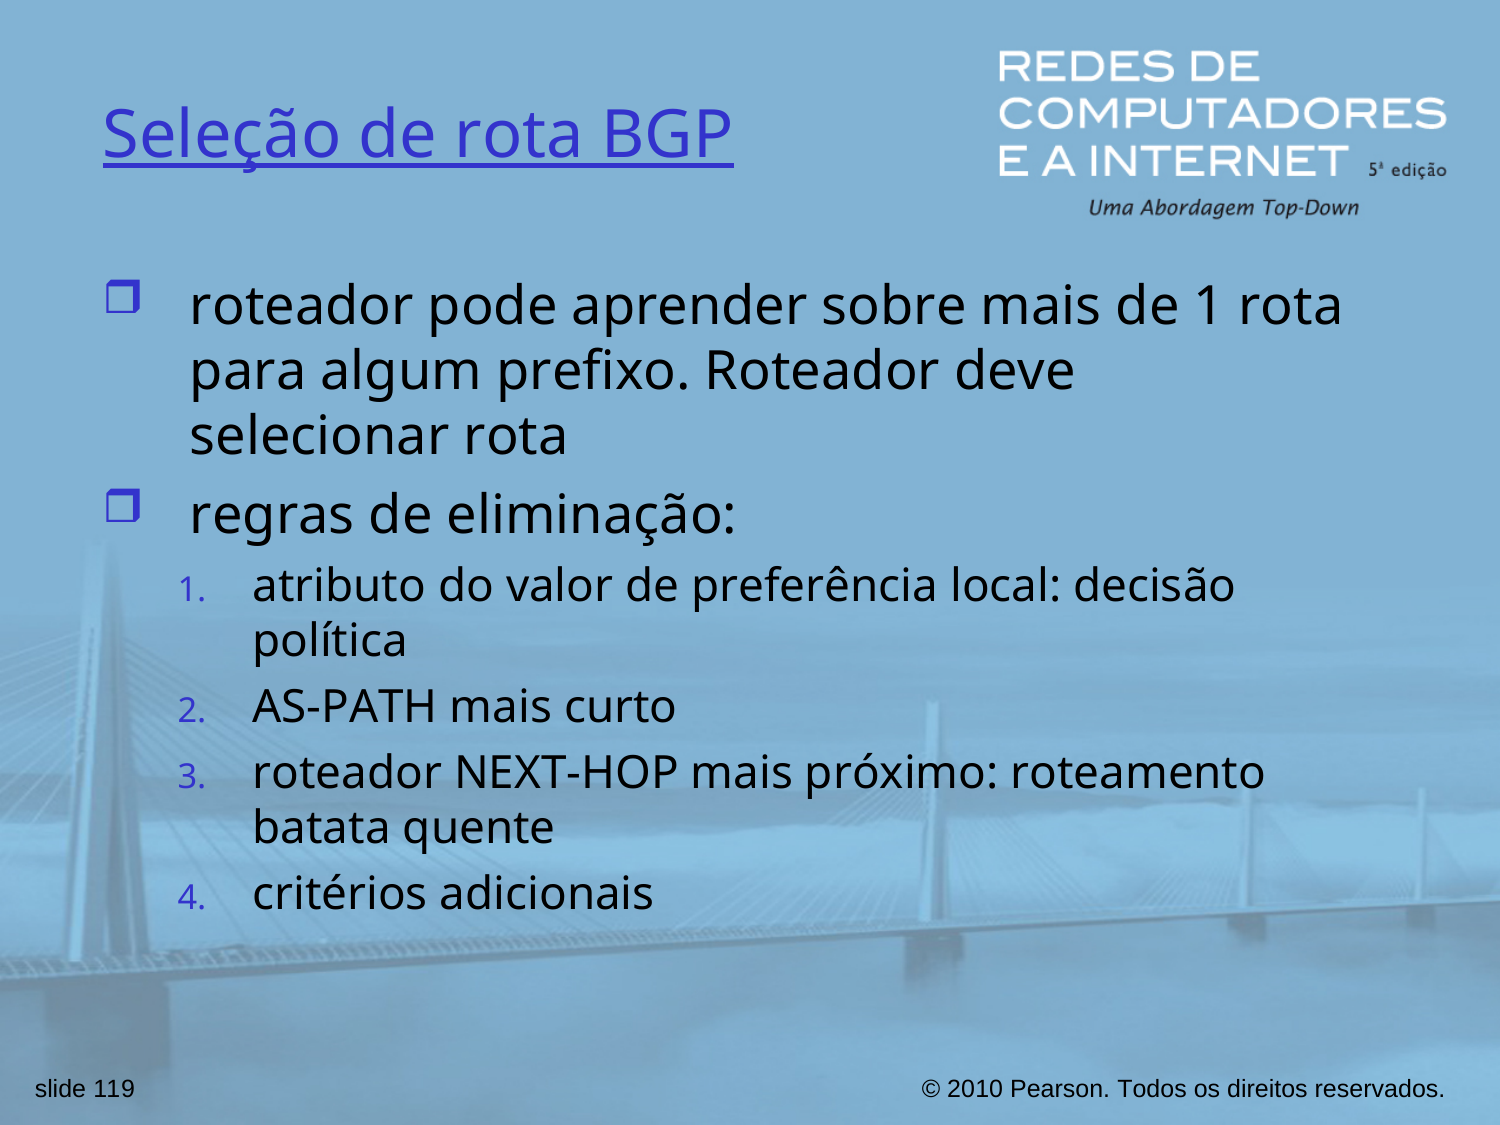

# Seleção de rota BGP
roteador pode aprender sobre mais de 1 rota para algum prefixo. Roteador deve selecionar rota
regras de eliminação:
atributo do valor de preferência local: decisão política
AS-PATH mais curto
roteador NEXT-HOP mais próximo: roteamento batata quente
critérios adicionais